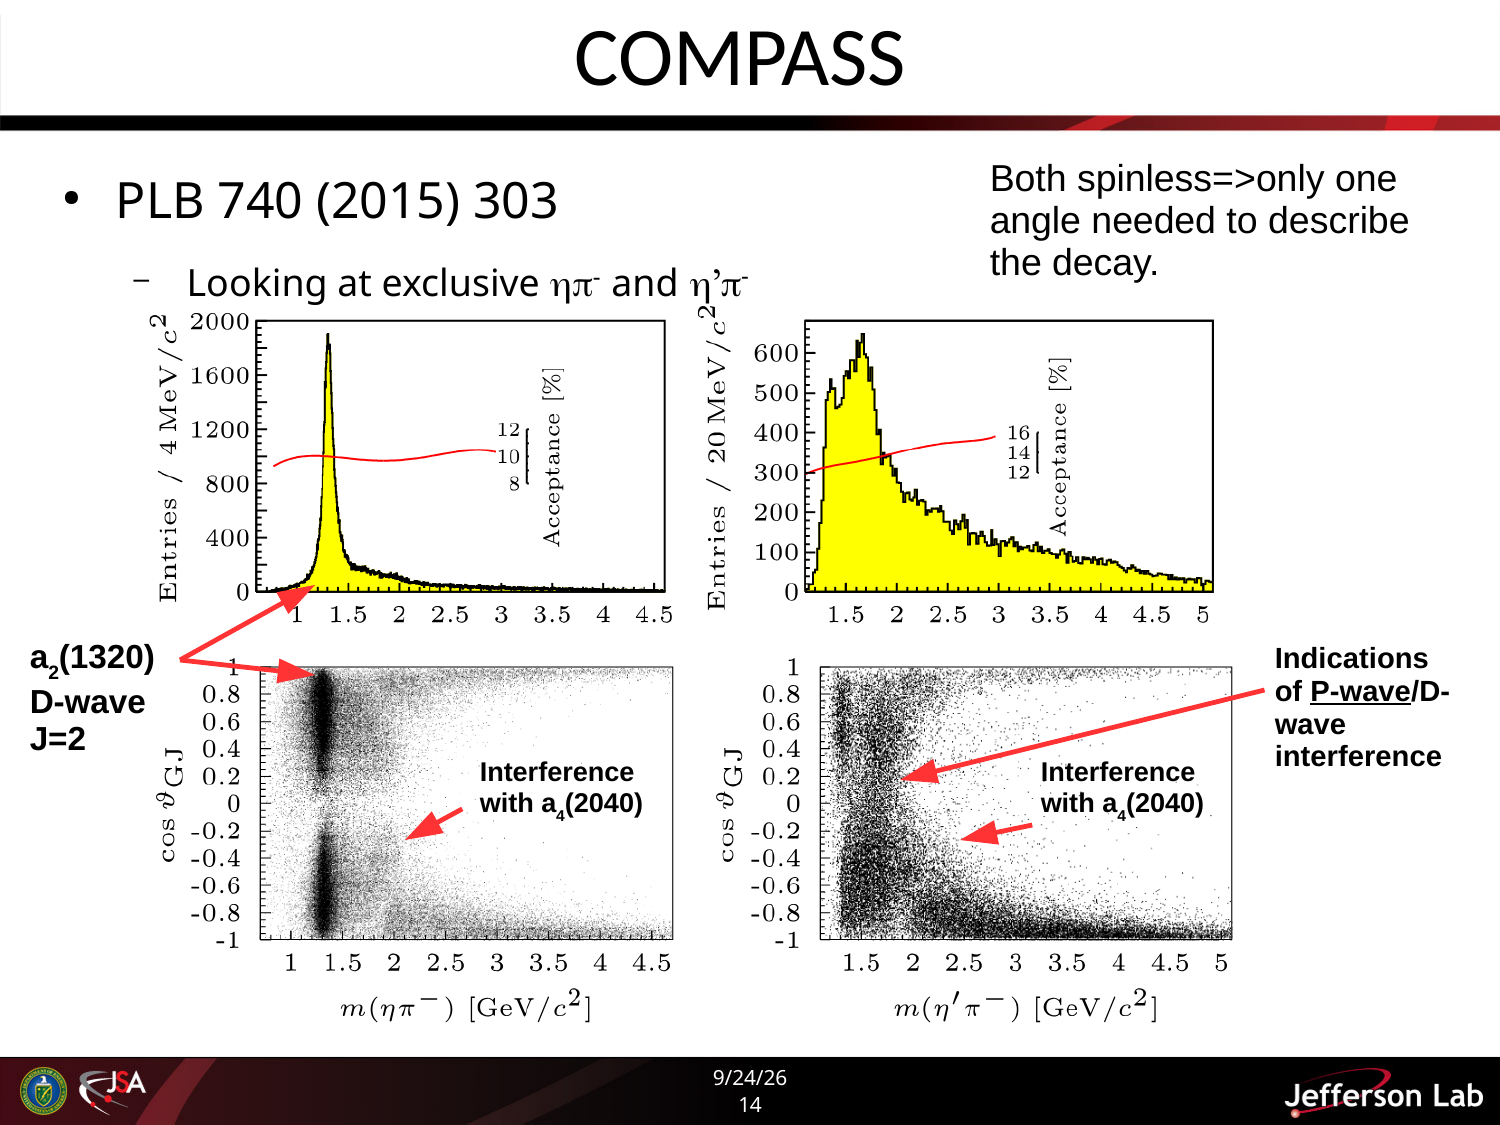

# COMPASS
Both spinless=>only one angle needed to describe the decay.
PLB 740 (2015) 303
Looking at exclusive hp- and h’p-
a2(1320)
D-wave
J=2
Indications of P-wave/D-wave interference
Interference with a4(2040)
Interference with a4(2040)
14